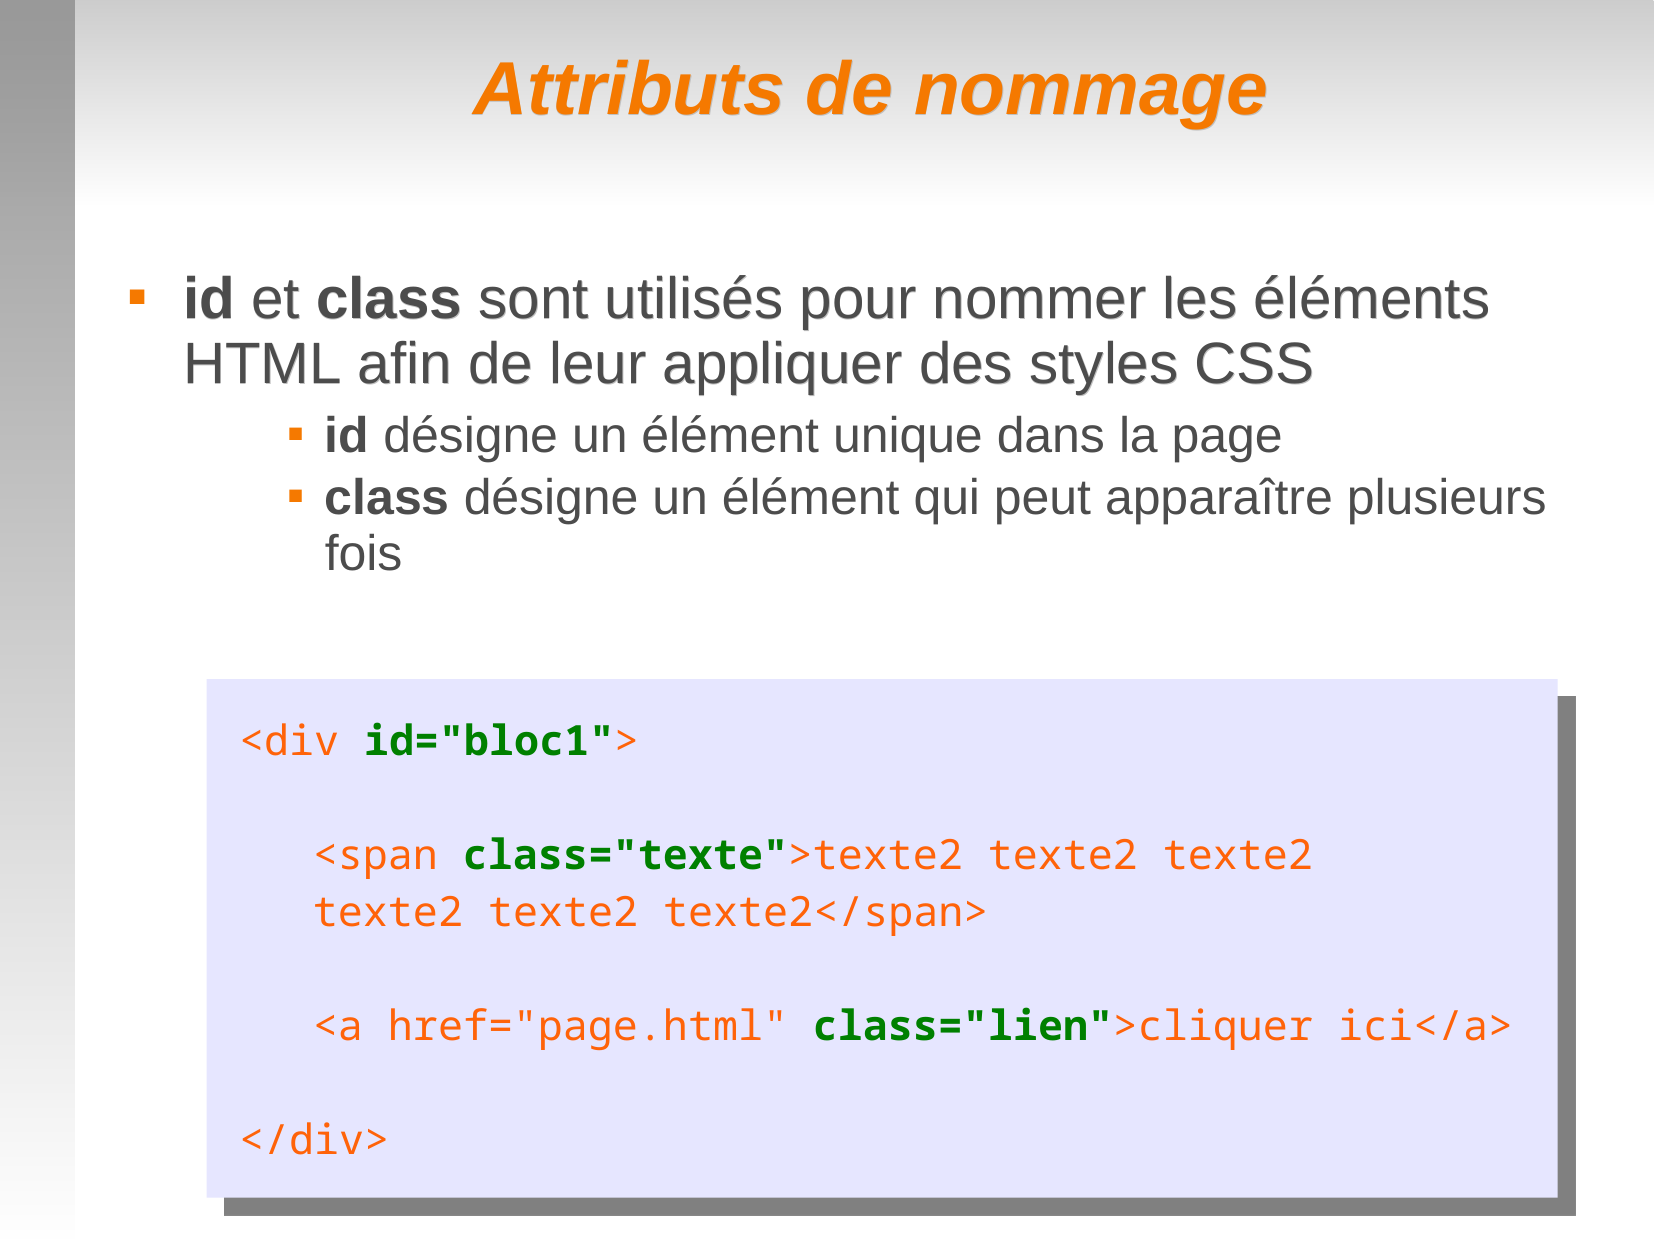

# Attributs de nommage
id et class sont utilisés pour nommer les éléments HTML afin de leur appliquer des styles CSS
id désigne un élément unique dans la page
class désigne un élément qui peut apparaître plusieurs fois
<div id="bloc1">
	<span class="texte">texte2 texte2 texte2
	texte2 texte2 texte2</span>
	<a href="page.html" class="lien">cliquer ici</a>
</div>